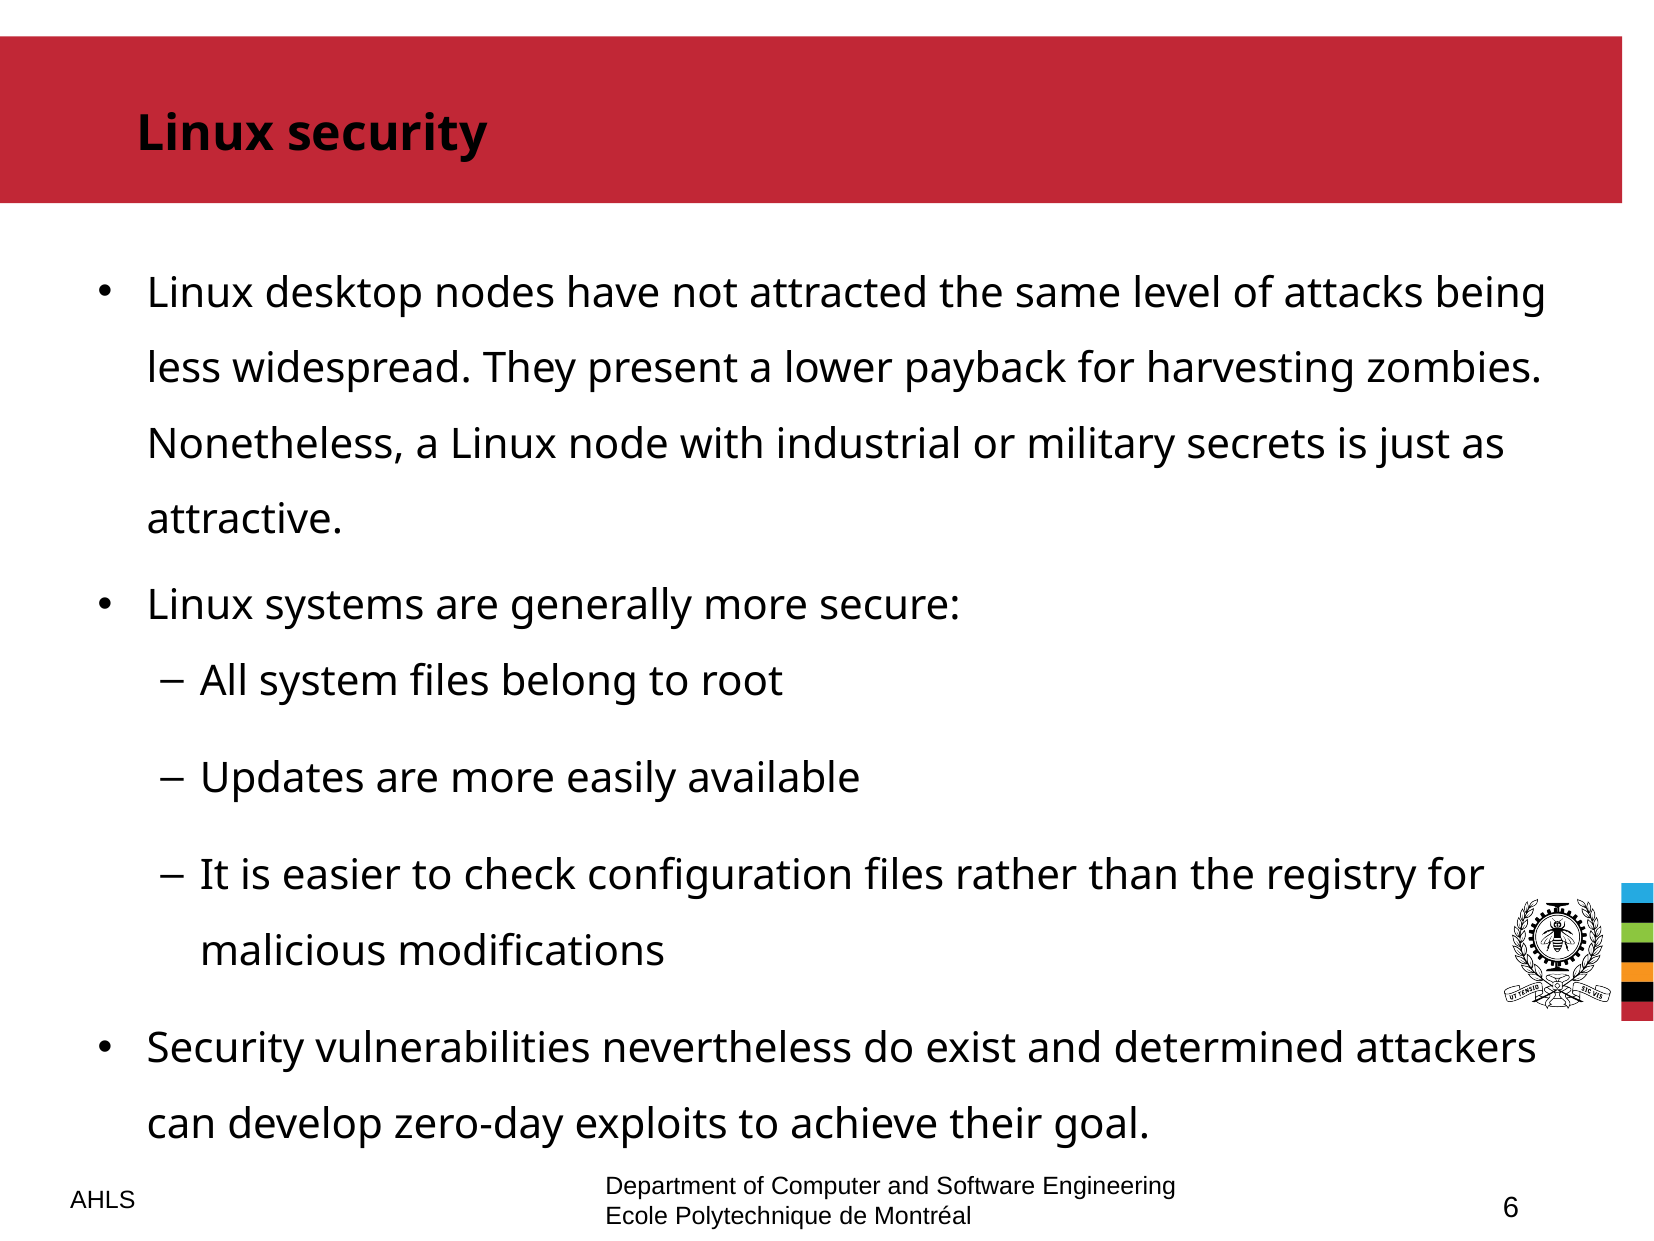

Linux security
# Linux desktop nodes have not attracted the same level of attacks being less widespread. They present a lower payback for harvesting zombies. Nonetheless, a Linux node with industrial or military secrets is just as attractive.
Linux systems are generally more secure:
All system files belong to root
Updates are more easily available
It is easier to check configuration files rather than the registry for malicious modifications
Security vulnerabilities nevertheless do exist and determined attackers can develop zero-day exploits to achieve their goal.